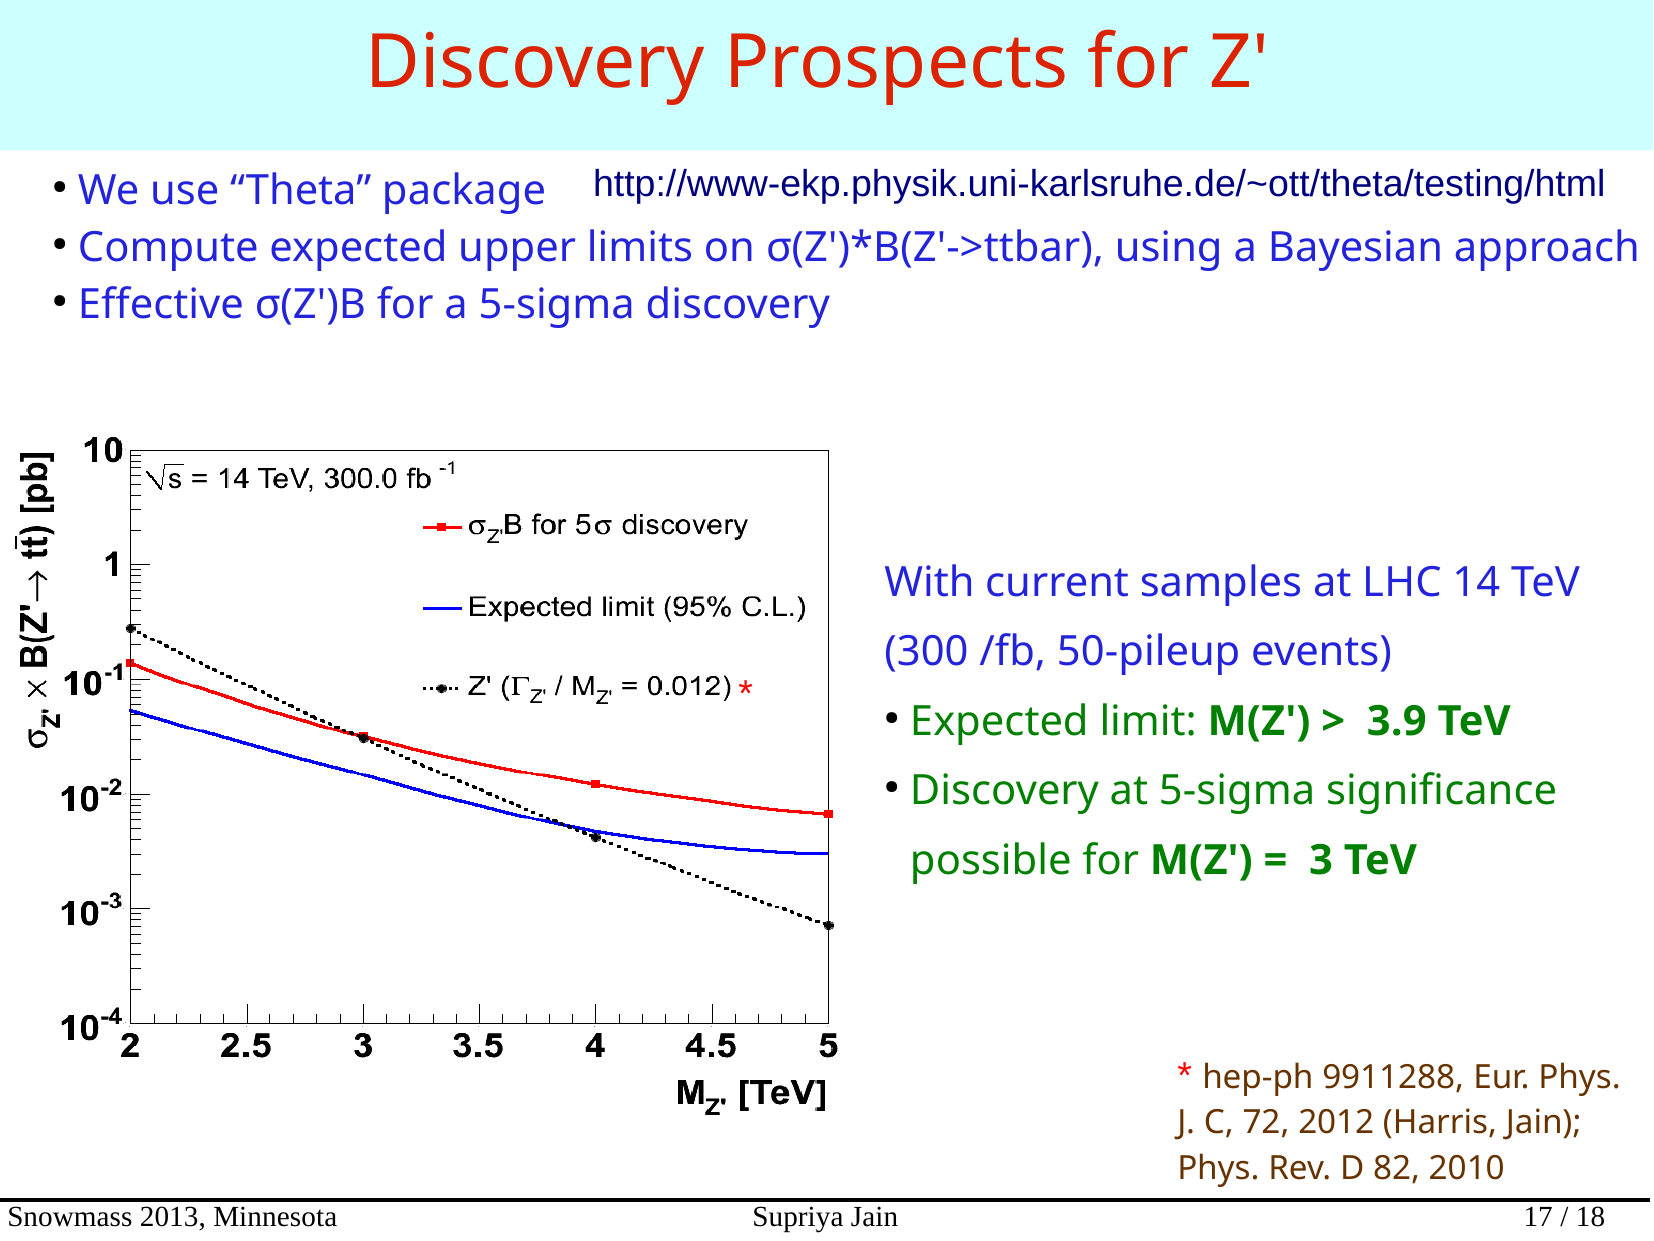

Discovery Prospects for Z'
 We use “Theta” package
 Compute expected upper limits on σ(Z')*B(Z'->ttbar), using a Bayesian approach
 Effective σ(Z')B for a 5-sigma discovery
http://www-ekp.physik.uni-karlsruhe.de/~ott/theta/testing/html
With current samples at LHC 14 TeV
(300 /fb, 50-pileup events)
 Expected limit: M(Z') > 3.9 TeV
 Discovery at 5-sigma significance
 possible for M(Z') = 3 TeV
*
* hep-ph 9911288, Eur. Phys. J. C, 72, 2012 (Harris, Jain); Phys. Rev. D 82, 2010
17